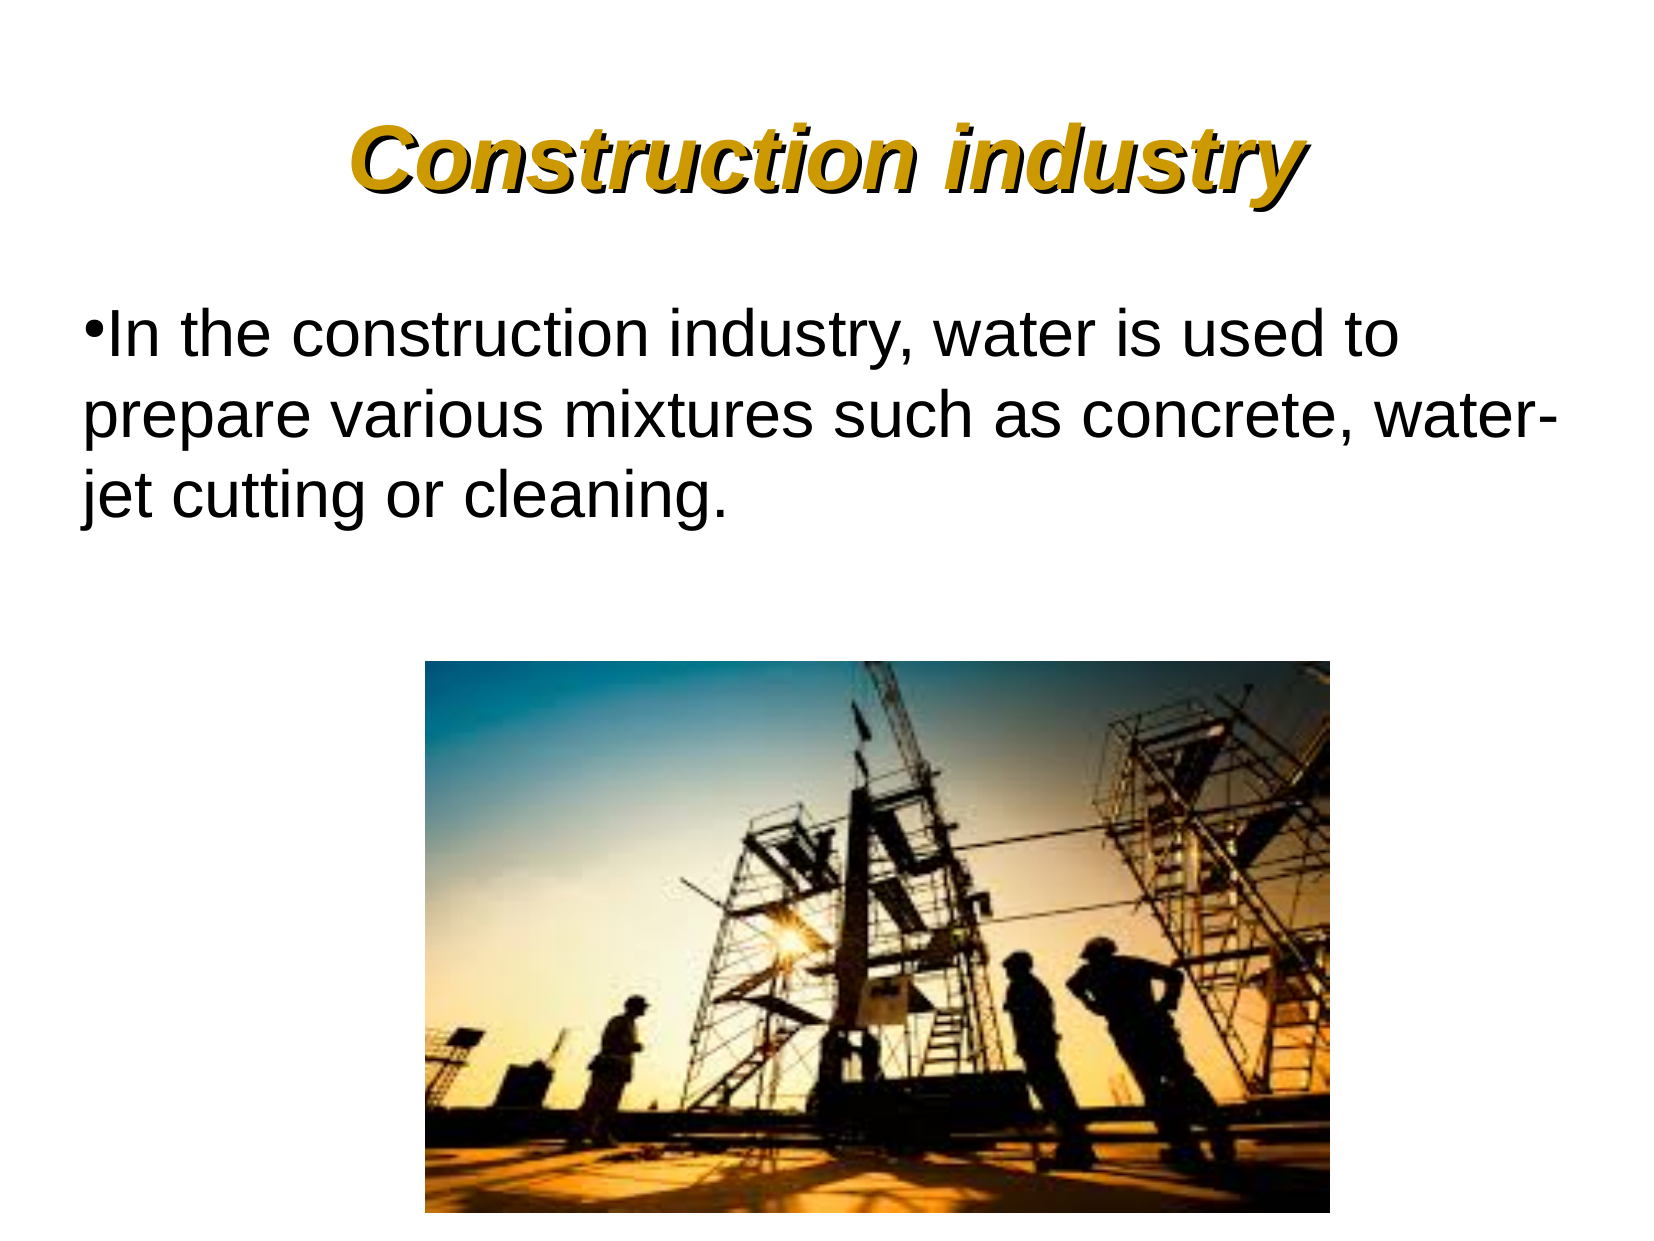

# Construction industry
In the construction industry, water is used to prepare various mixtures such as concrete, water-jet cutting or cleaning.